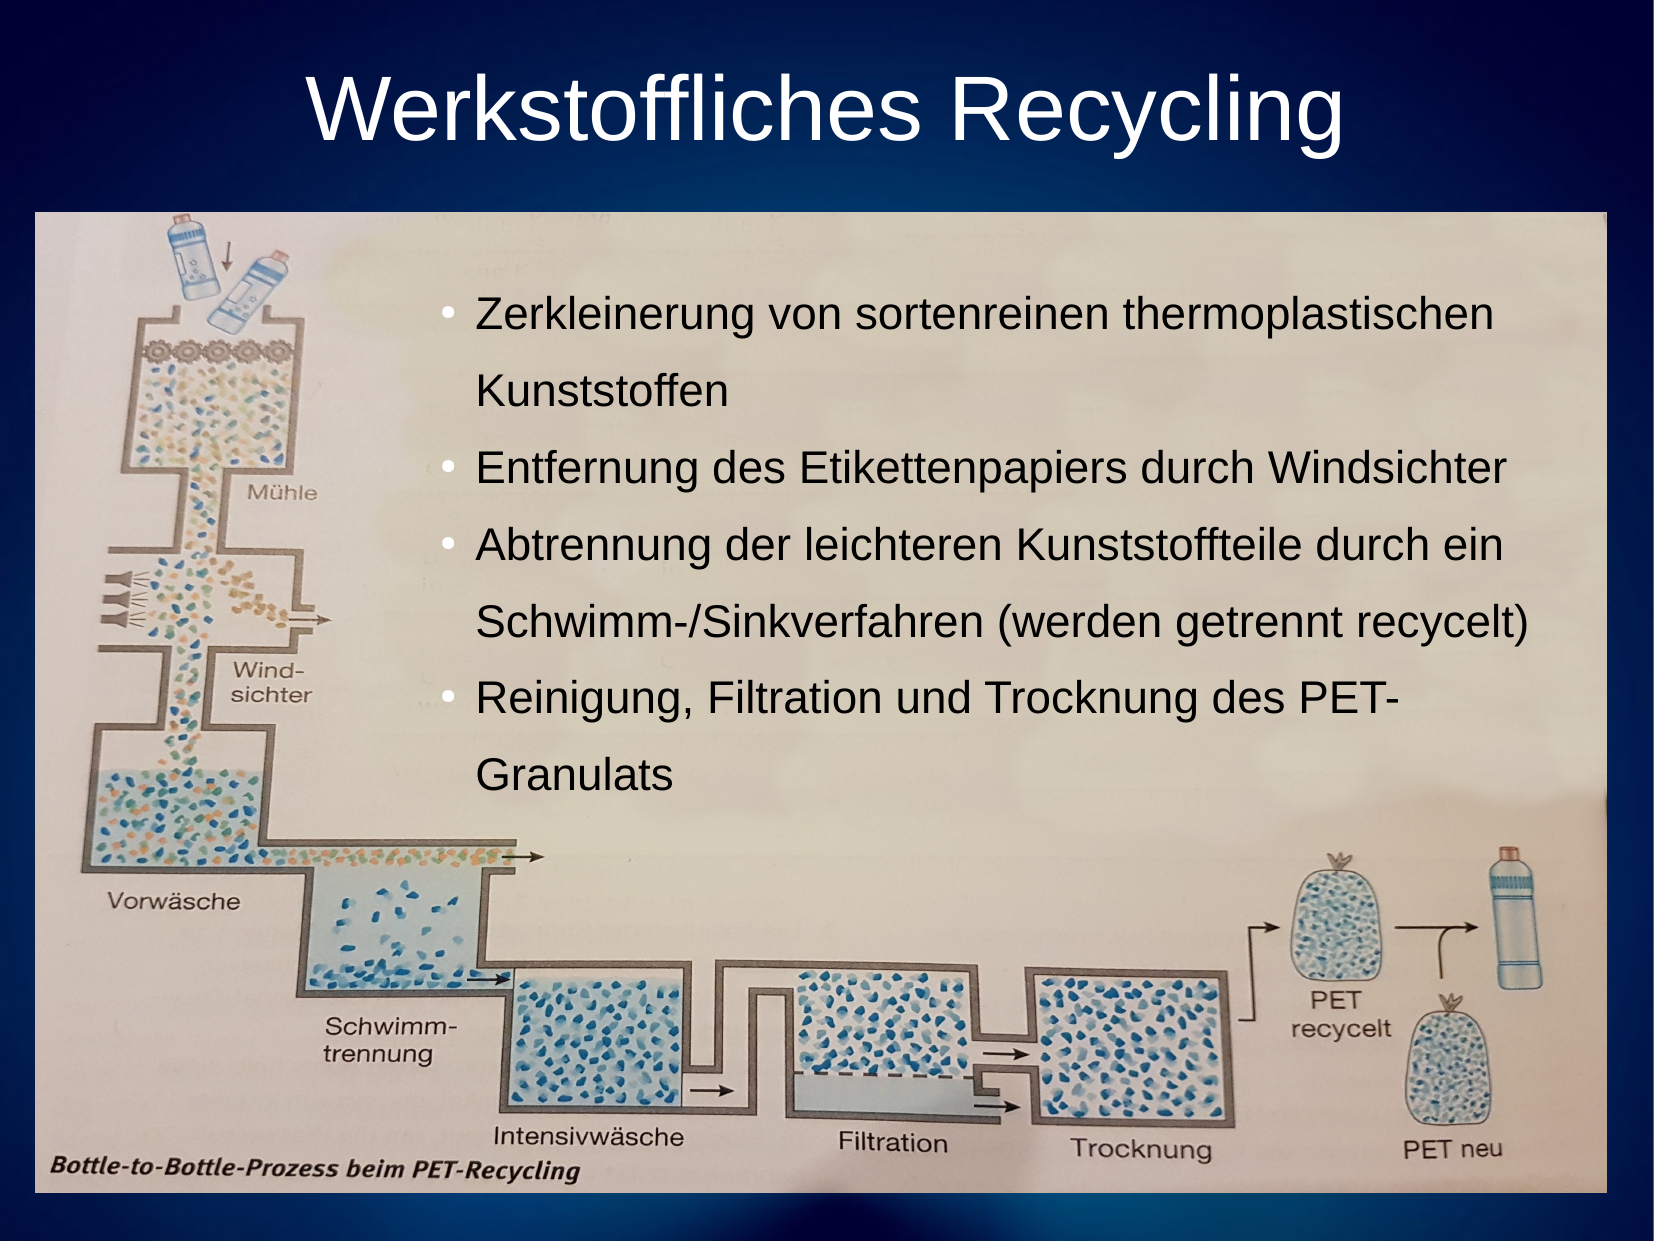

# Werkstoffliches Recycling
Zerkleinerung von sortenreinen thermoplastischen Kunststoffen
Entfernung des Etikettenpapiers durch Windsichter
Abtrennung der leichteren Kunststoffteile durch ein Schwimm-/Sinkverfahren (werden getrennt recycelt)
Reinigung, Filtration und Trocknung des PET-Granulats